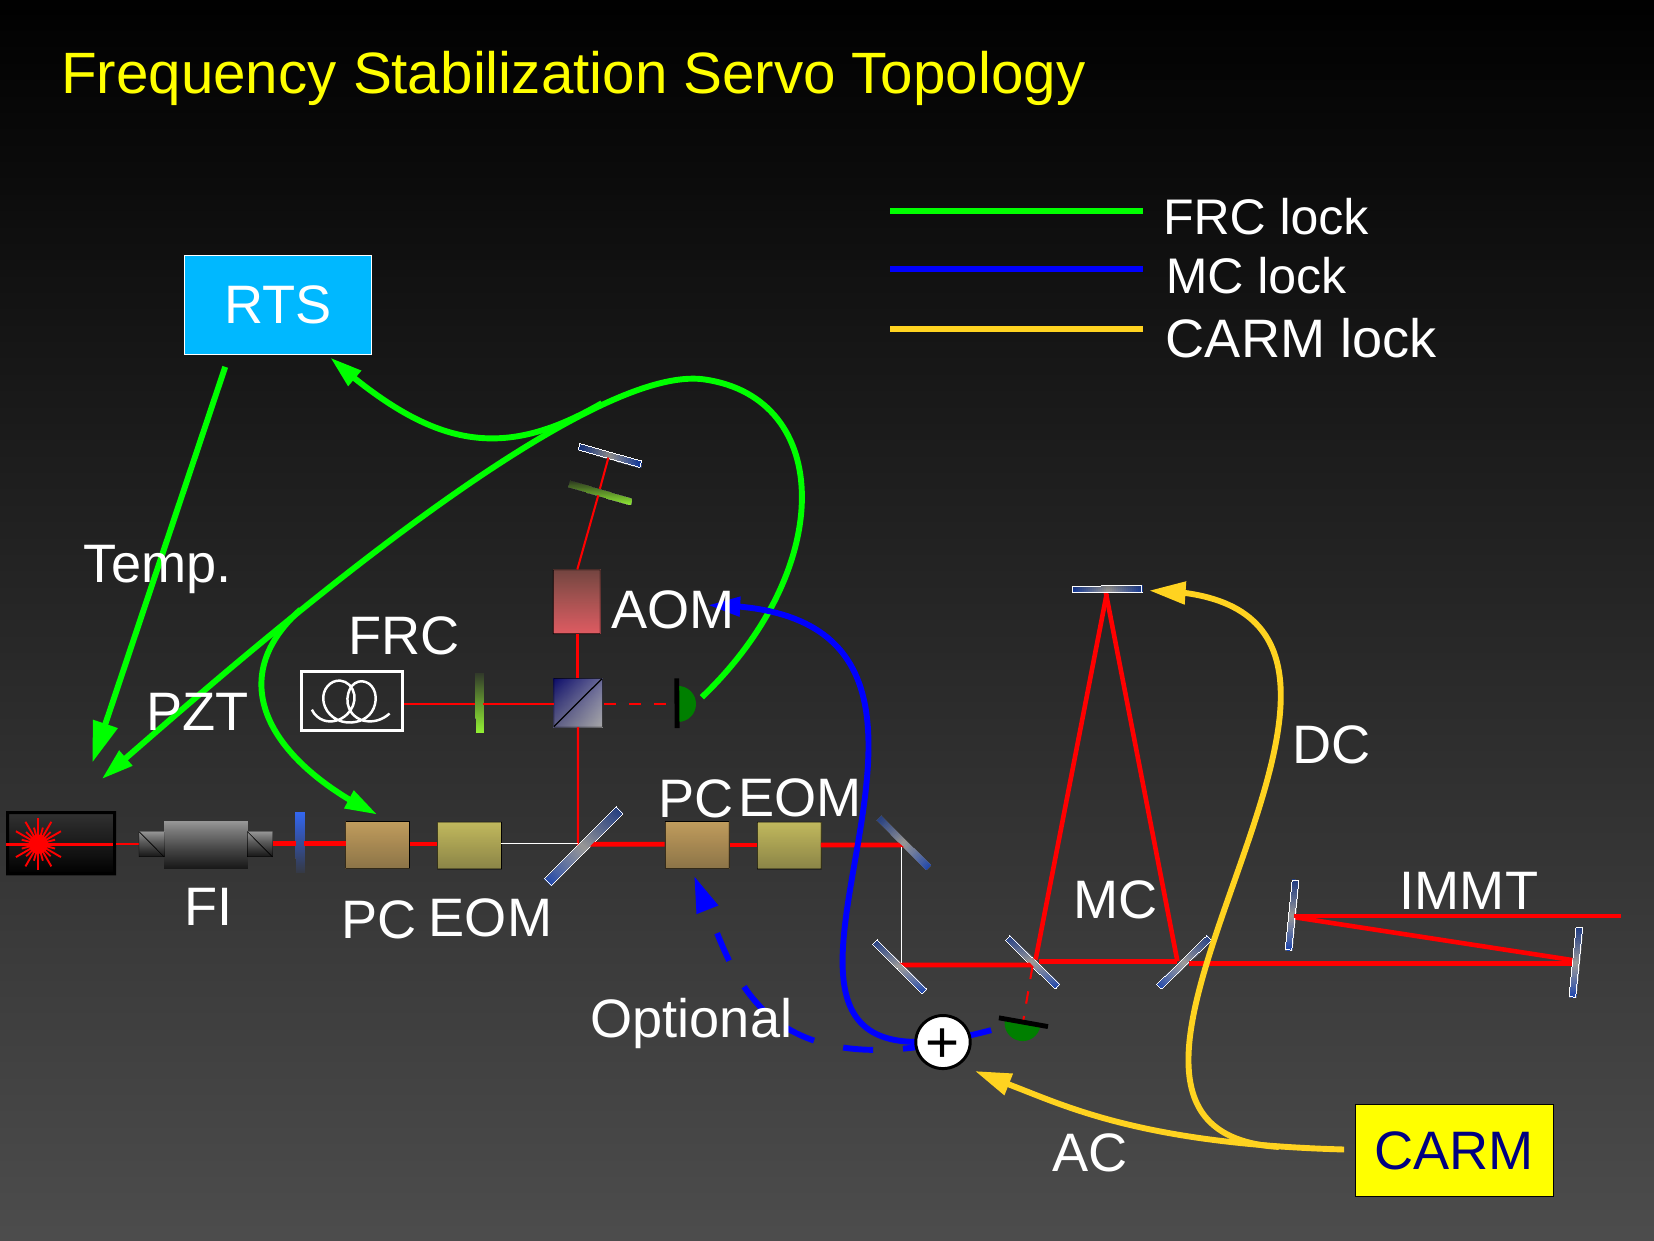

Frequency Stabilization Servo Topology
FRC lock
MC lock
RTS
CARM lock
Temp.
AOM
FRC
PZT
DC
EOM
PC
IMMT
MC
FI
EOM
PC
Optional
+
CARM
AC